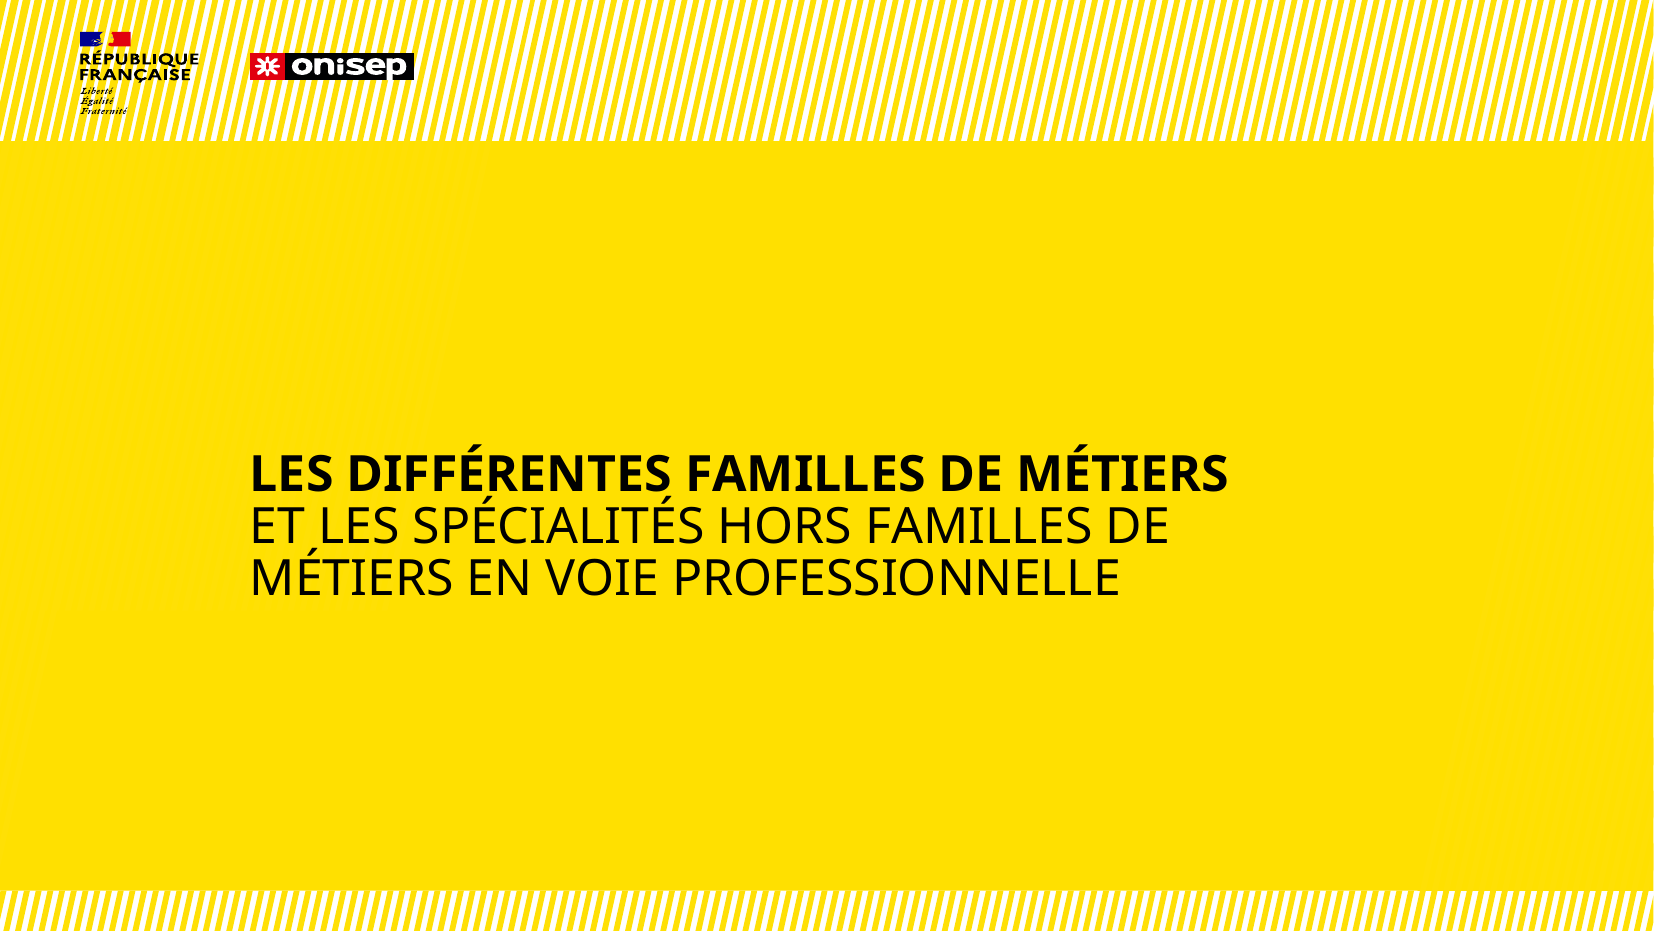

LES DIFFÉRENTES FAMILLES DE MÉTIERS
ET LES SPÉCIALITÉS HORS FAMILLES DE
MÉTIERS EN VOIE PROFESSIONNELLE